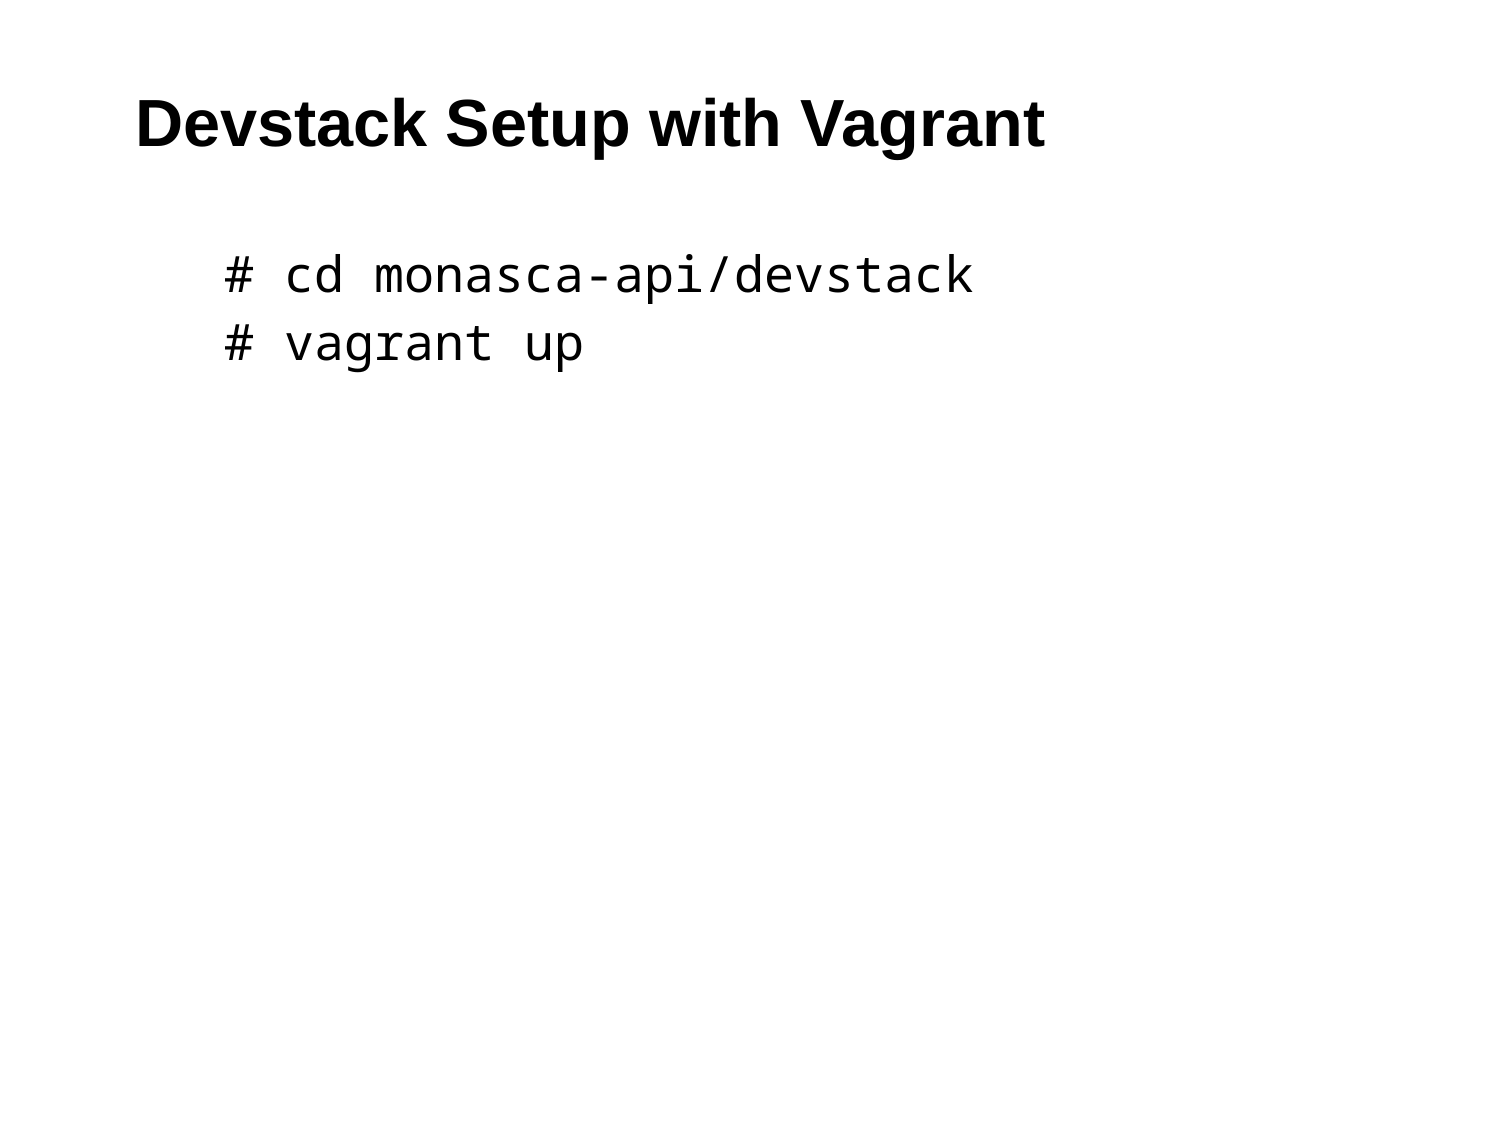

# Devstack Setup with Vagrant
 # cd monasca-api/devstack
 # vagrant up